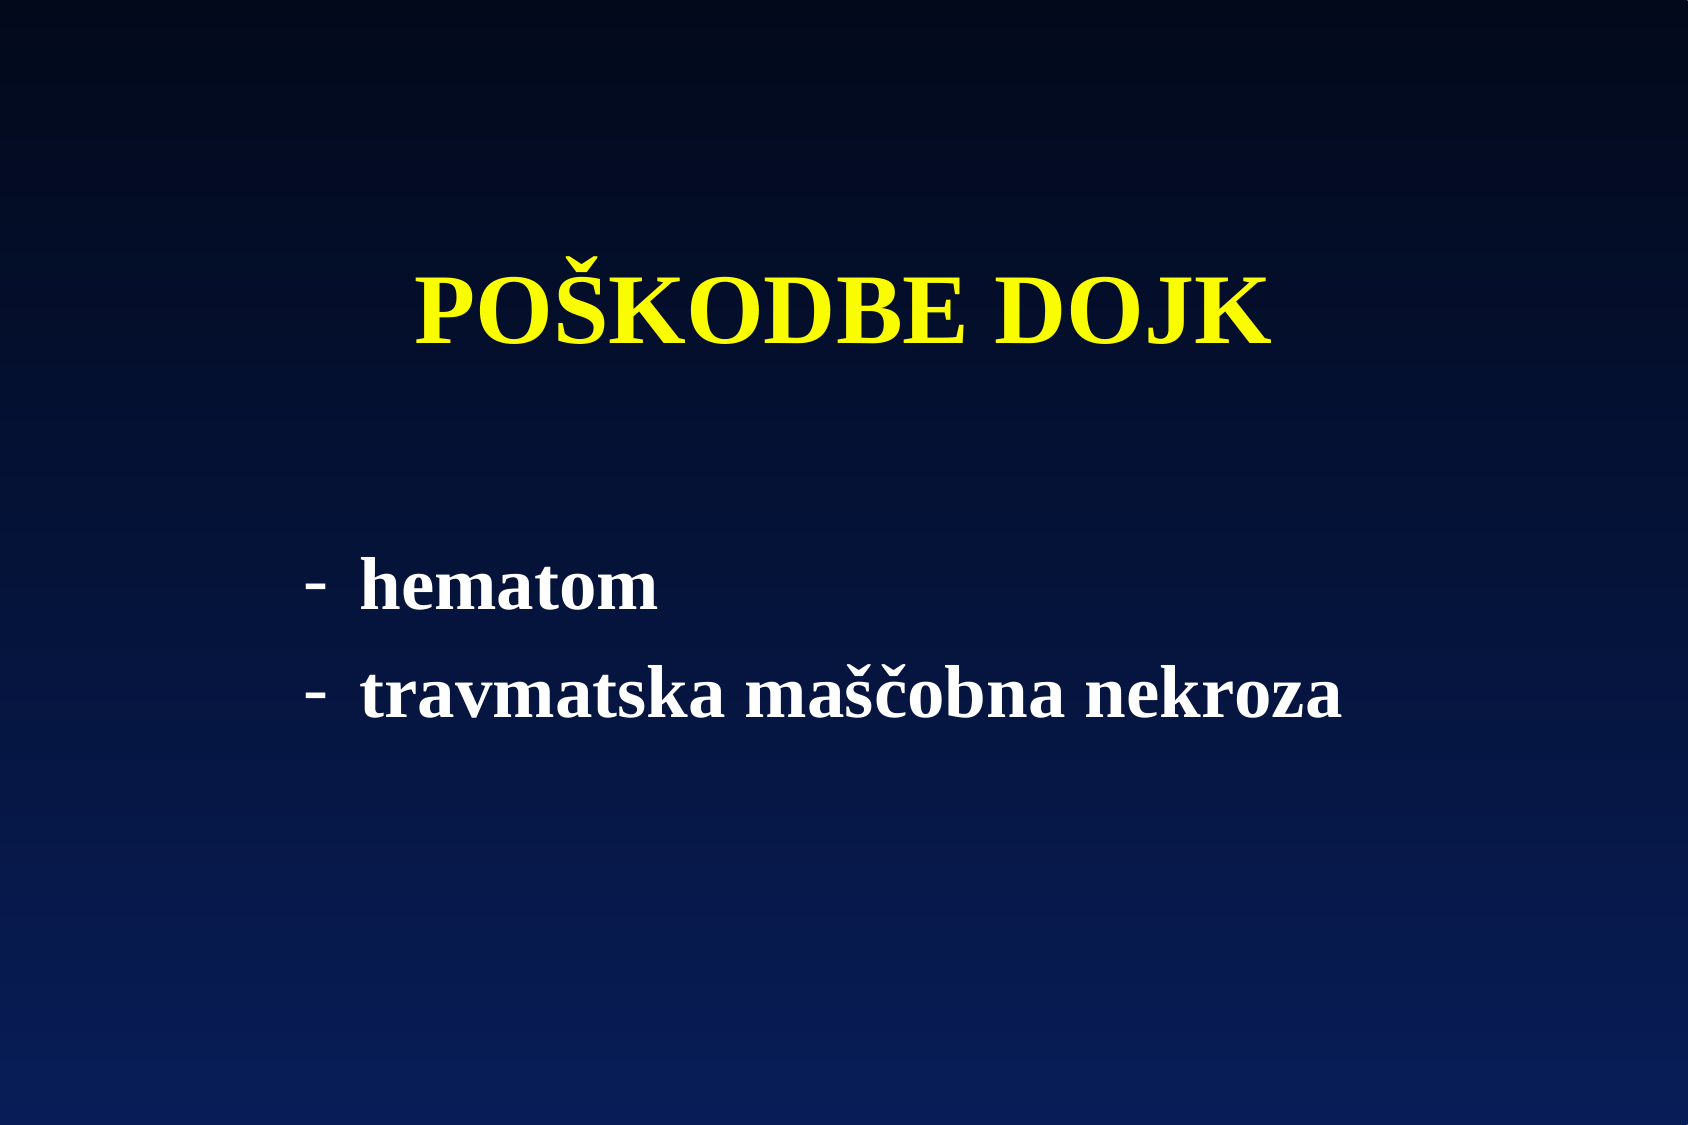

# POŠKODBE DOJK
hematom
travmatska maščobna nekroza